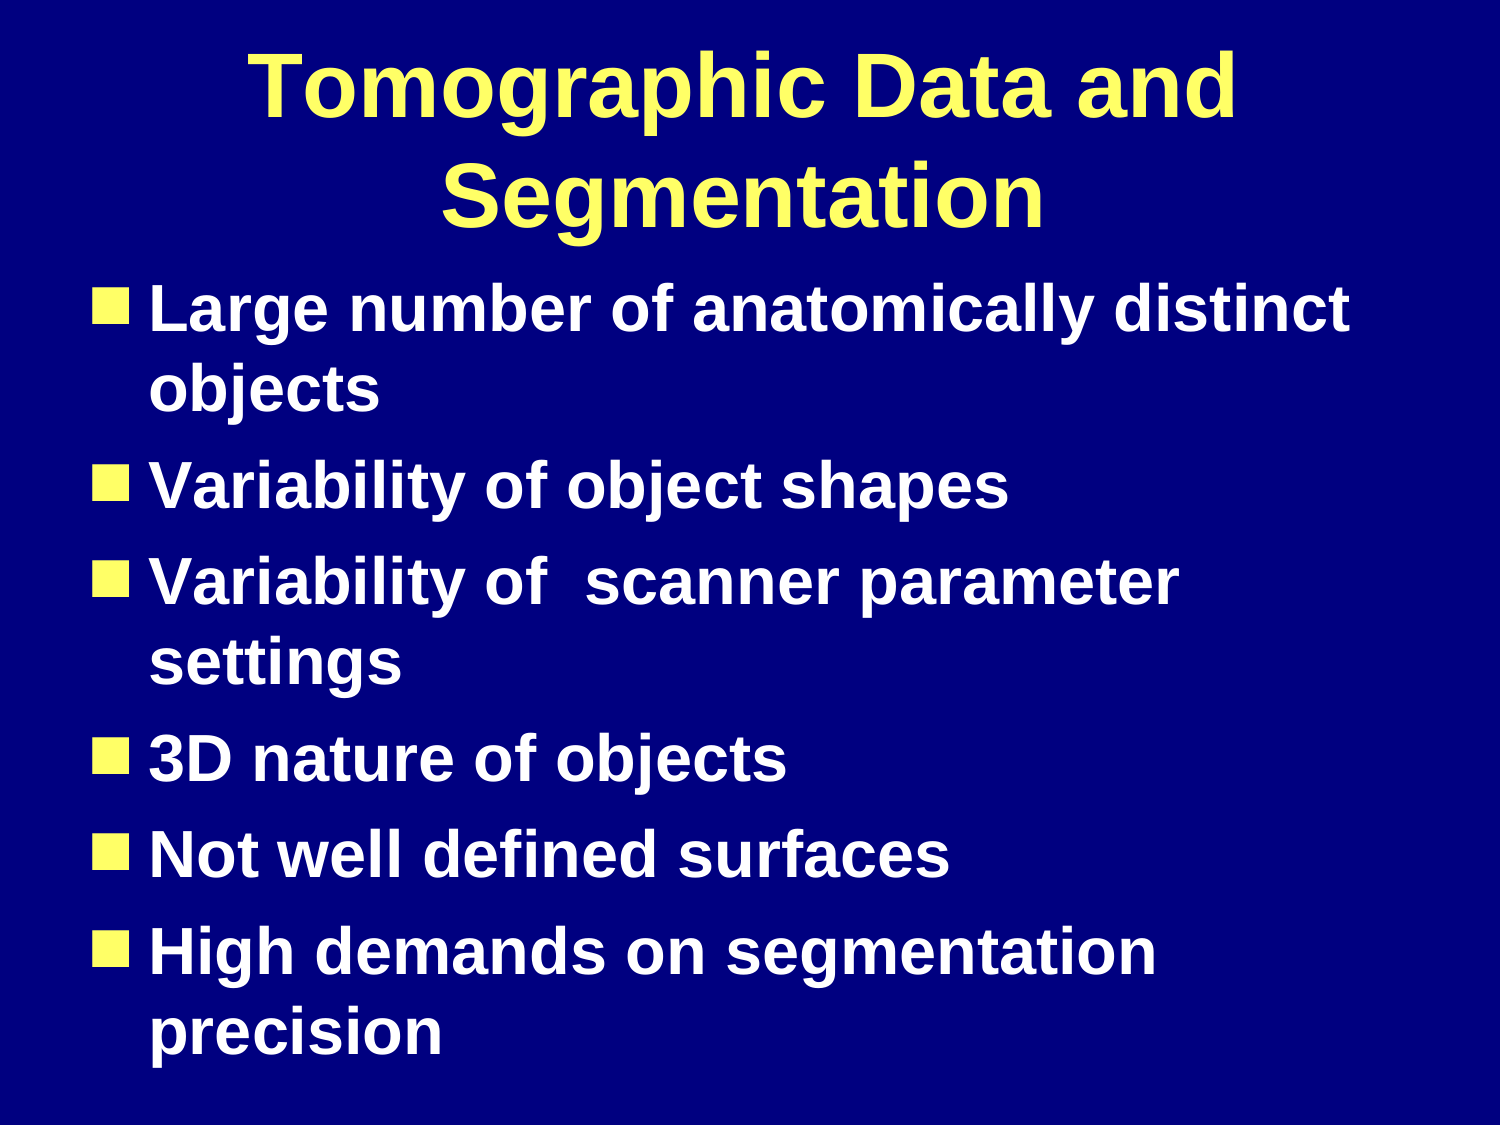

# Tomographic Data and Segmentation
Large number of anatomically distinct objects
Variability of object shapes
Variability of scanner parameter settings
3D nature of objects
Not well defined surfaces
High demands on segmentation precision